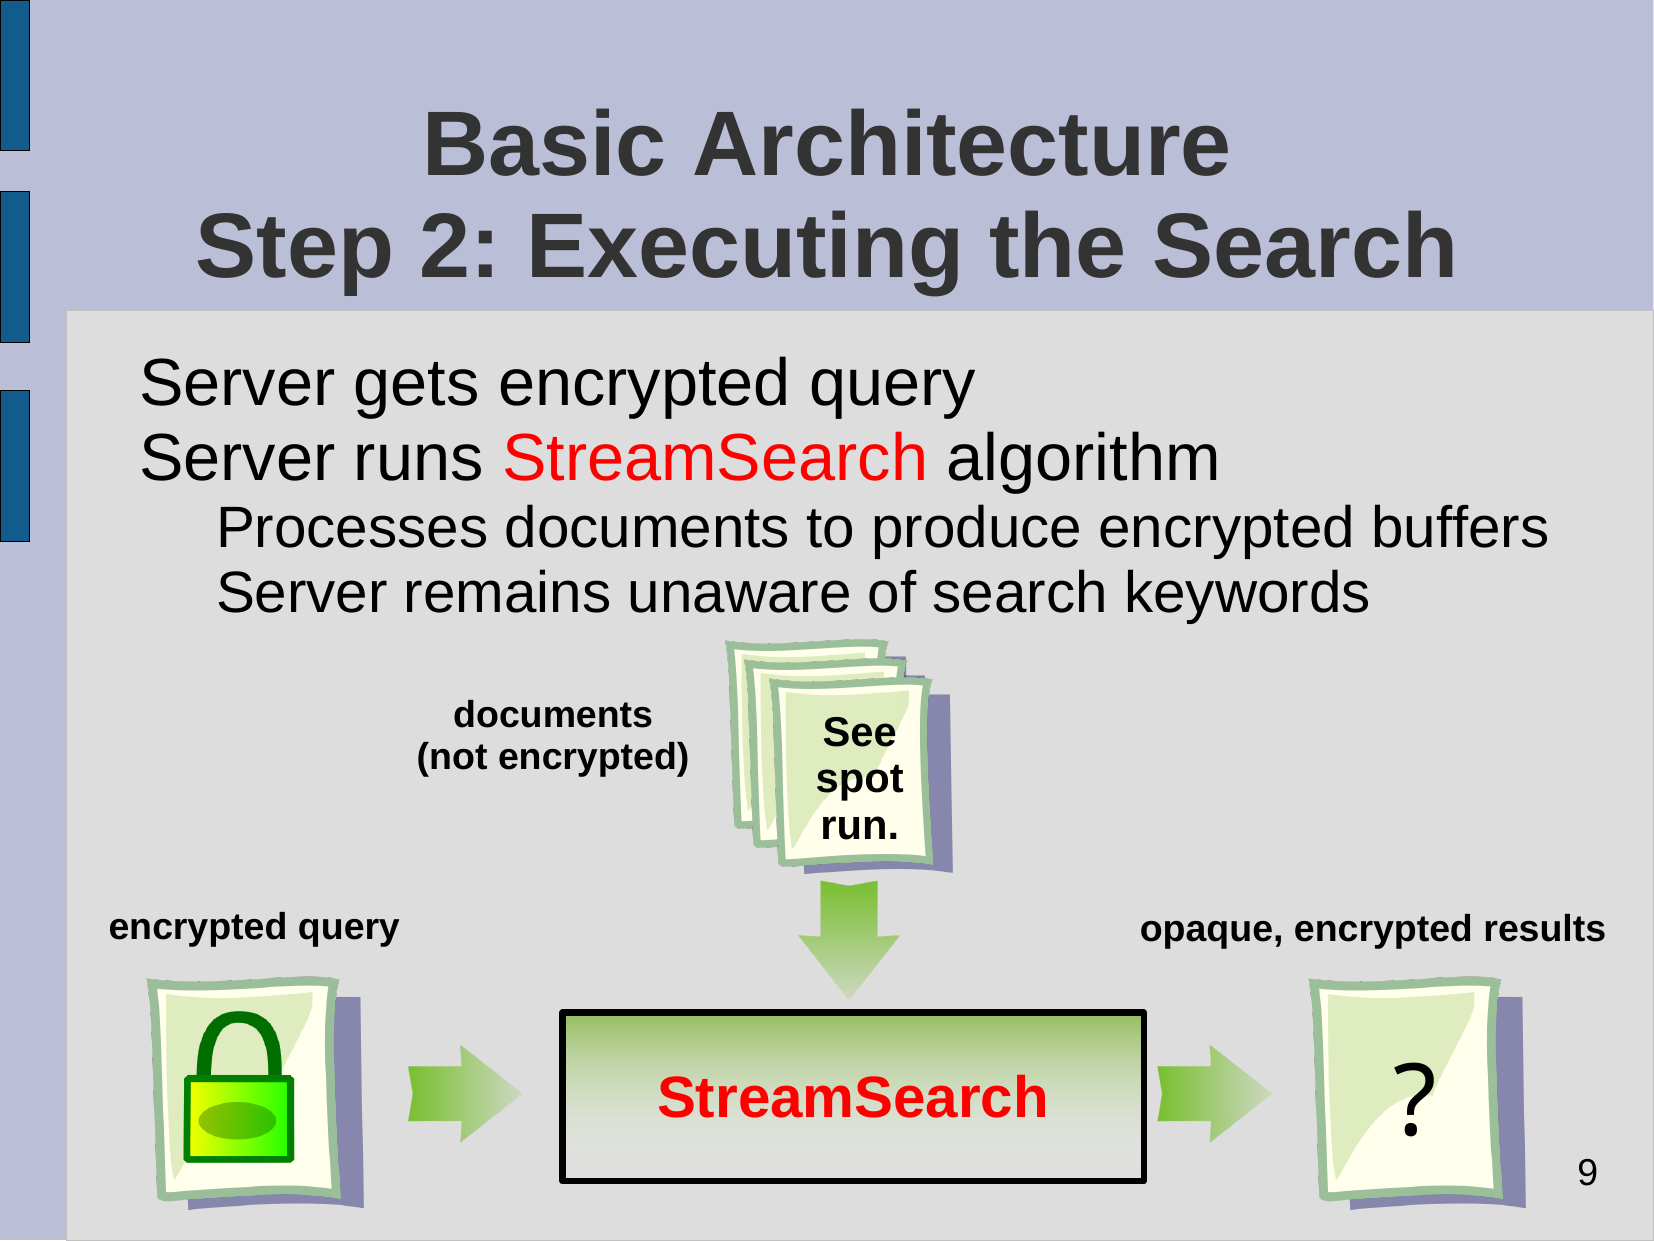

# Basic Architecture Step 2: Executing the Search
Server gets encrypted query
Server runs StreamSearch algorithm
Processes documents to produce encrypted buffers
Server remains unaware of search keywords
See
spot
run.
documents
(not encrypted)
encrypted query
opaque, encrypted results
?
StreamSearch